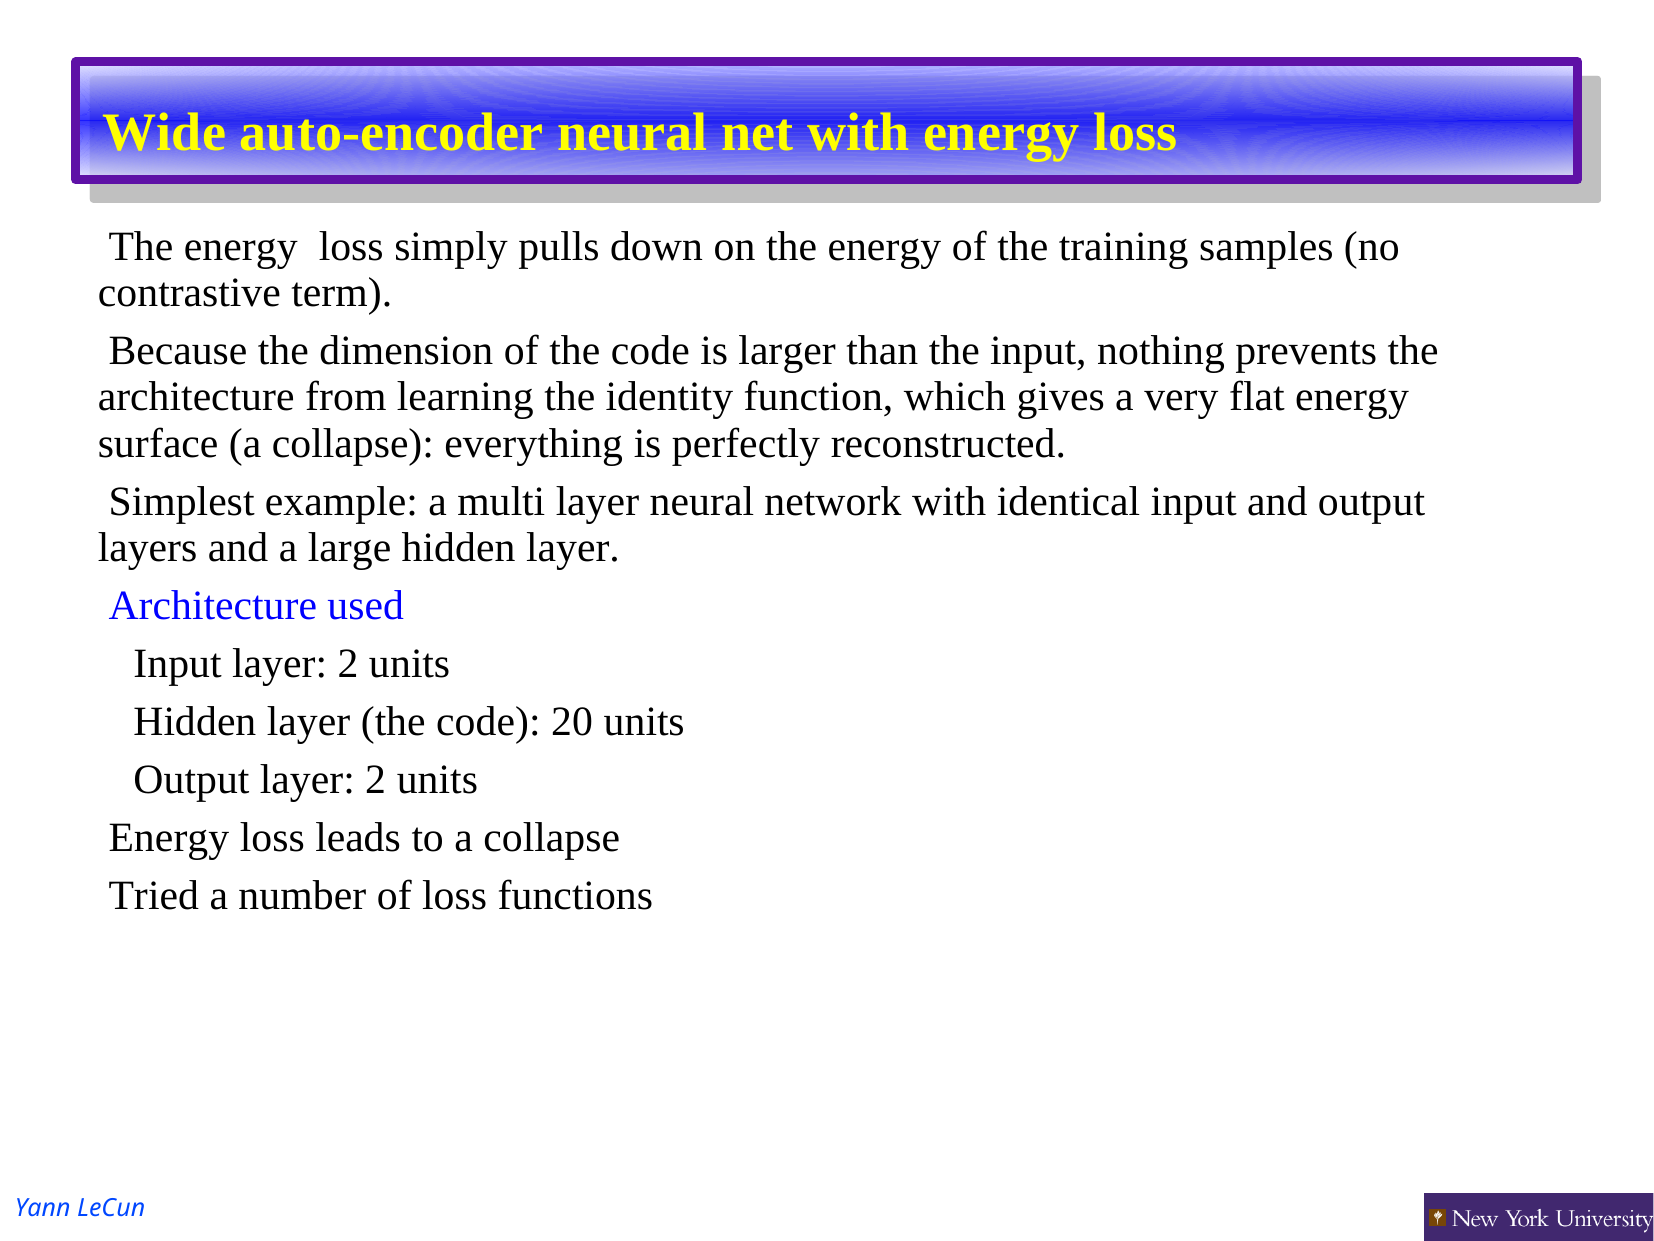

# Wide auto-encoder neural net with energy loss
 The energy loss simply pulls down on the energy of the training samples (no contrastive term).
 Because the dimension of the code is larger than the input, nothing prevents the architecture from learning the identity function, which gives a very flat energy surface (a collapse): everything is perfectly reconstructed.
 Simplest example: a multi layer neural network with identical input and output layers and a large hidden layer.
 Architecture used
Input layer: 2 units
Hidden layer (the code): 20 units
Output layer: 2 units
 Energy loss leads to a collapse
 Tried a number of loss functions